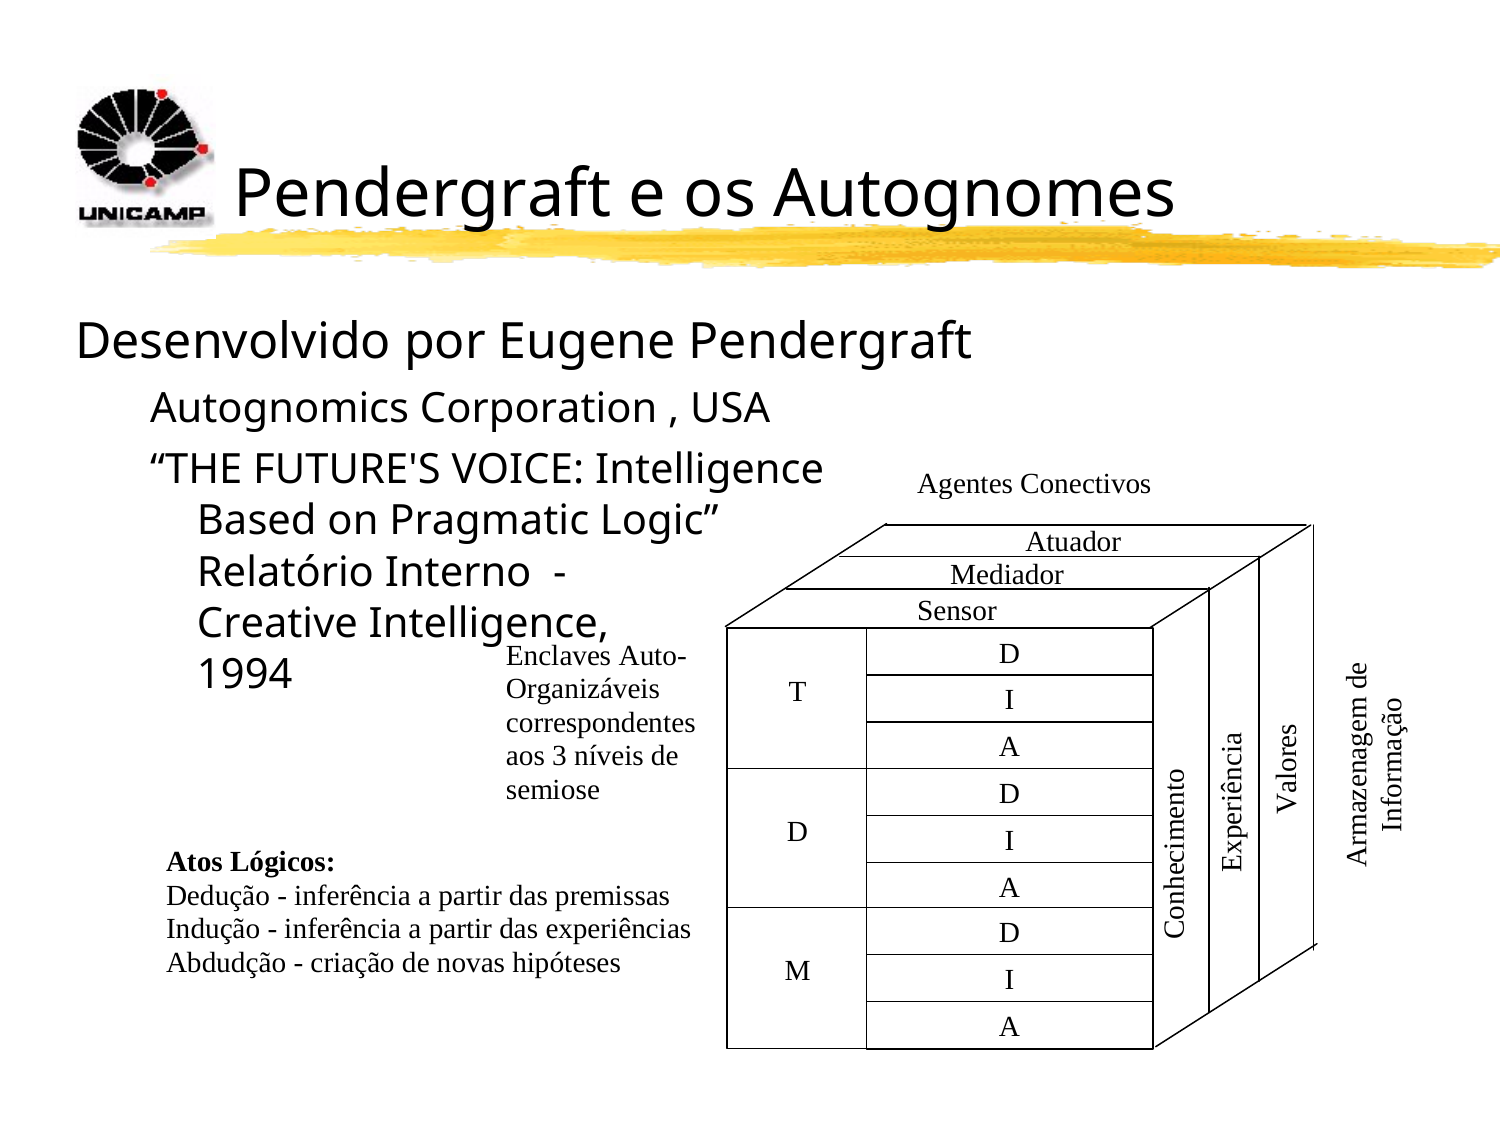

# Pendergraft e os Autognomes
Desenvolvido por Eugene Pendergraft
Autognomics Corporation , USA
“THE FUTURE'S VOICE: Intelligence
Based on Pragmatic Logic”
Relatório Interno -
Creative Intelligence,
1994